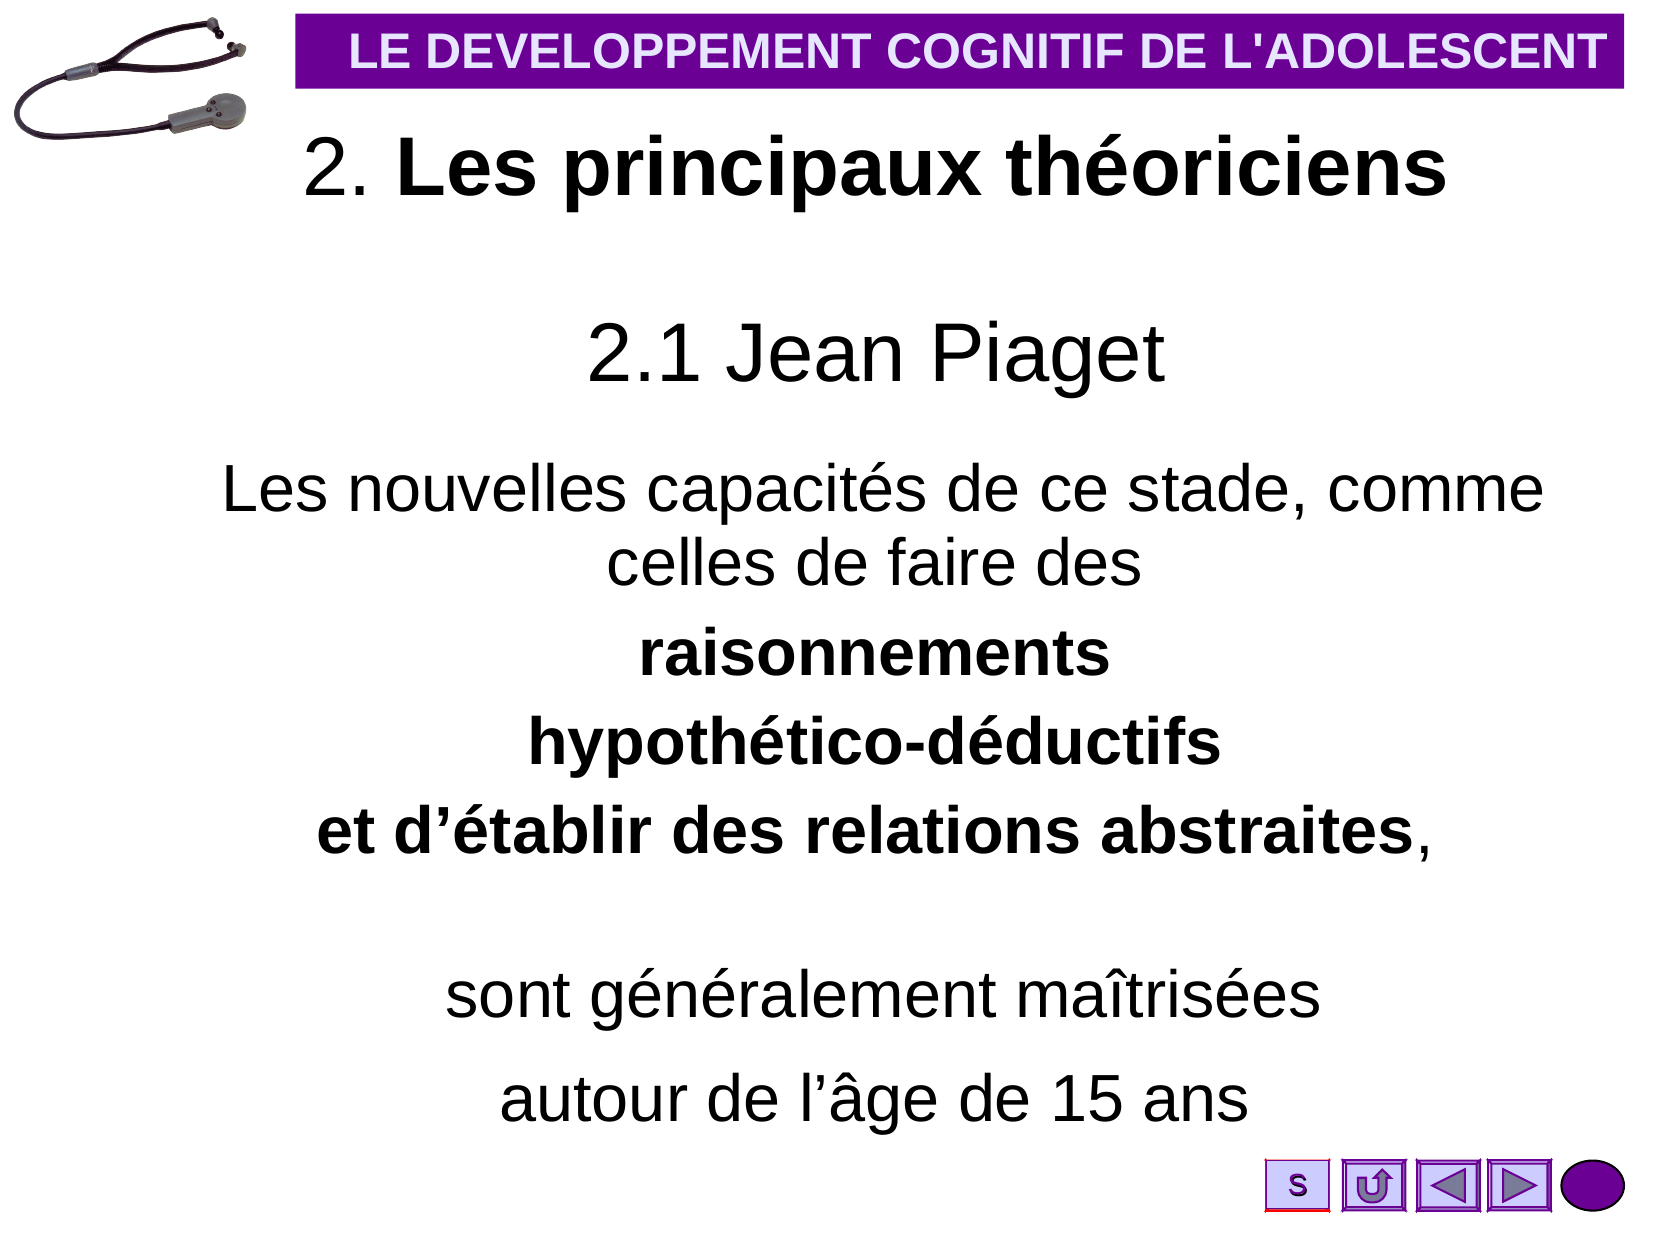

LE DEVELOPPEMENT COGNITIF DE L'ADOLESCENT
2. Les principaux théoriciens
2.1 Jean Piaget
# Les nouvelles capacités de ce stade, comme celles de faire des
raisonnements
hypothético-déductifs
et d’établir des relations abstraites,
sont généralement maîtrisées
autour de l’âge de 15 ans